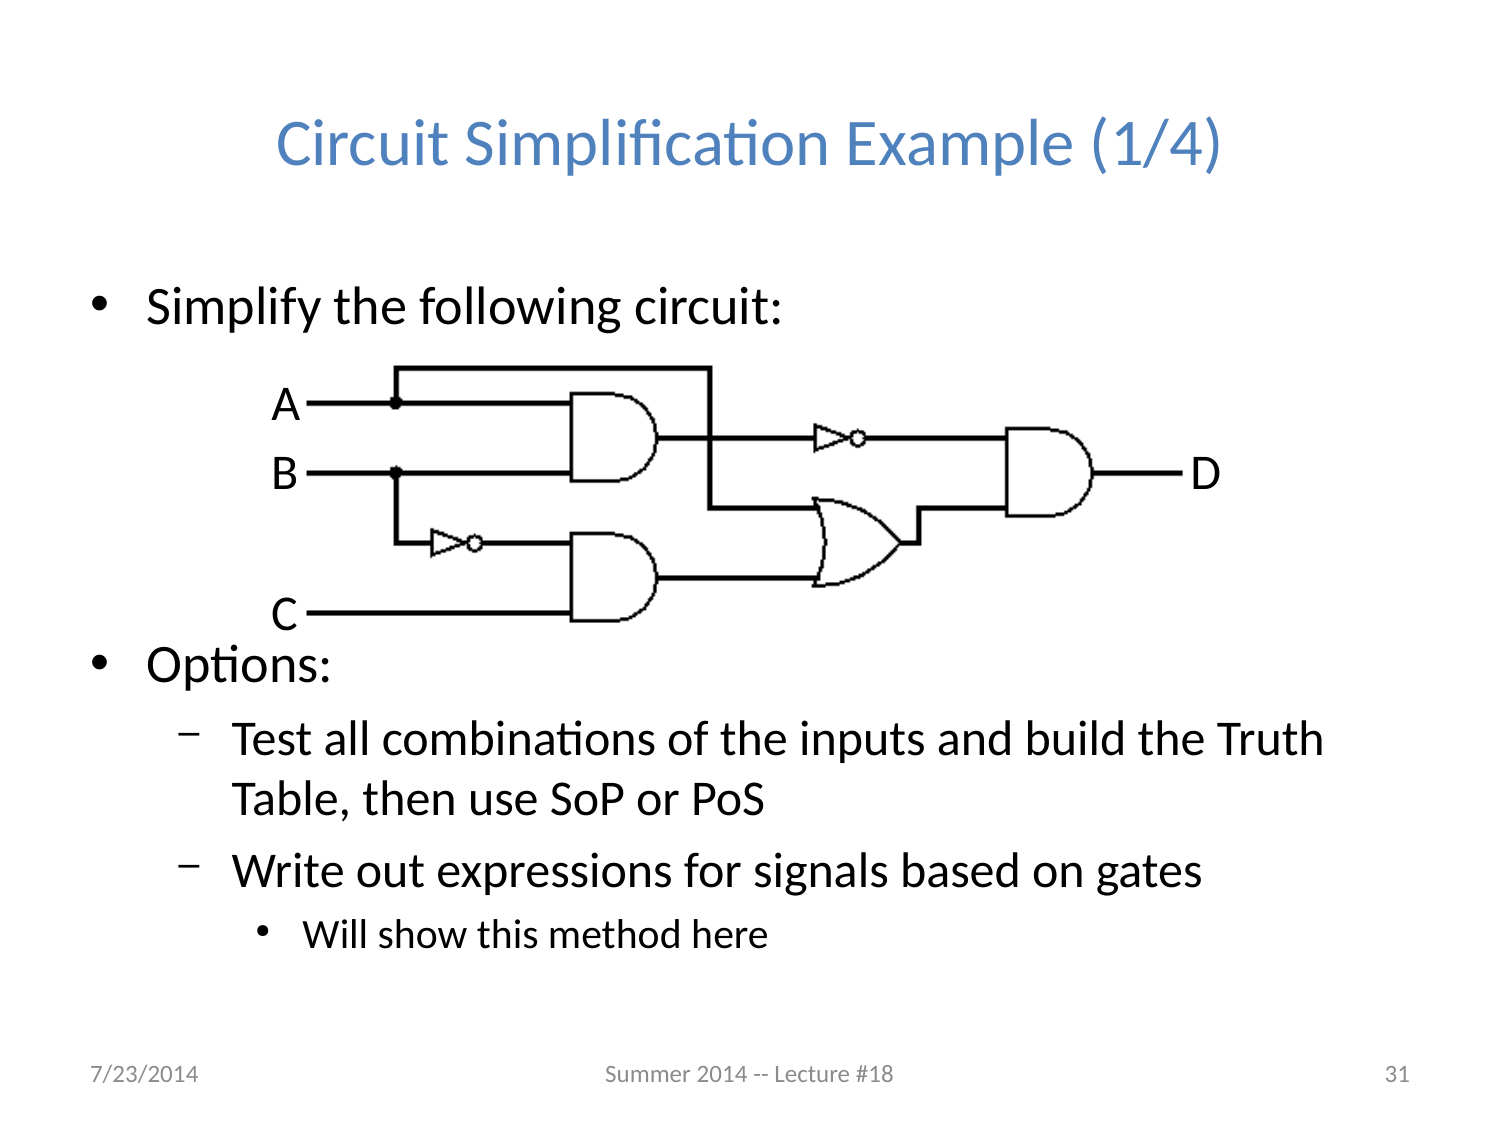

# Circuit Simplification Example (1/4)
Simplify the following circuit:
Options:
Test all combinations of the inputs and build the Truth Table, then use SoP or PoS
Write out expressions for signals based on gates
Will show this method here
A
B
D
C
7/23/2014
Summer 2014 -- Lecture #18